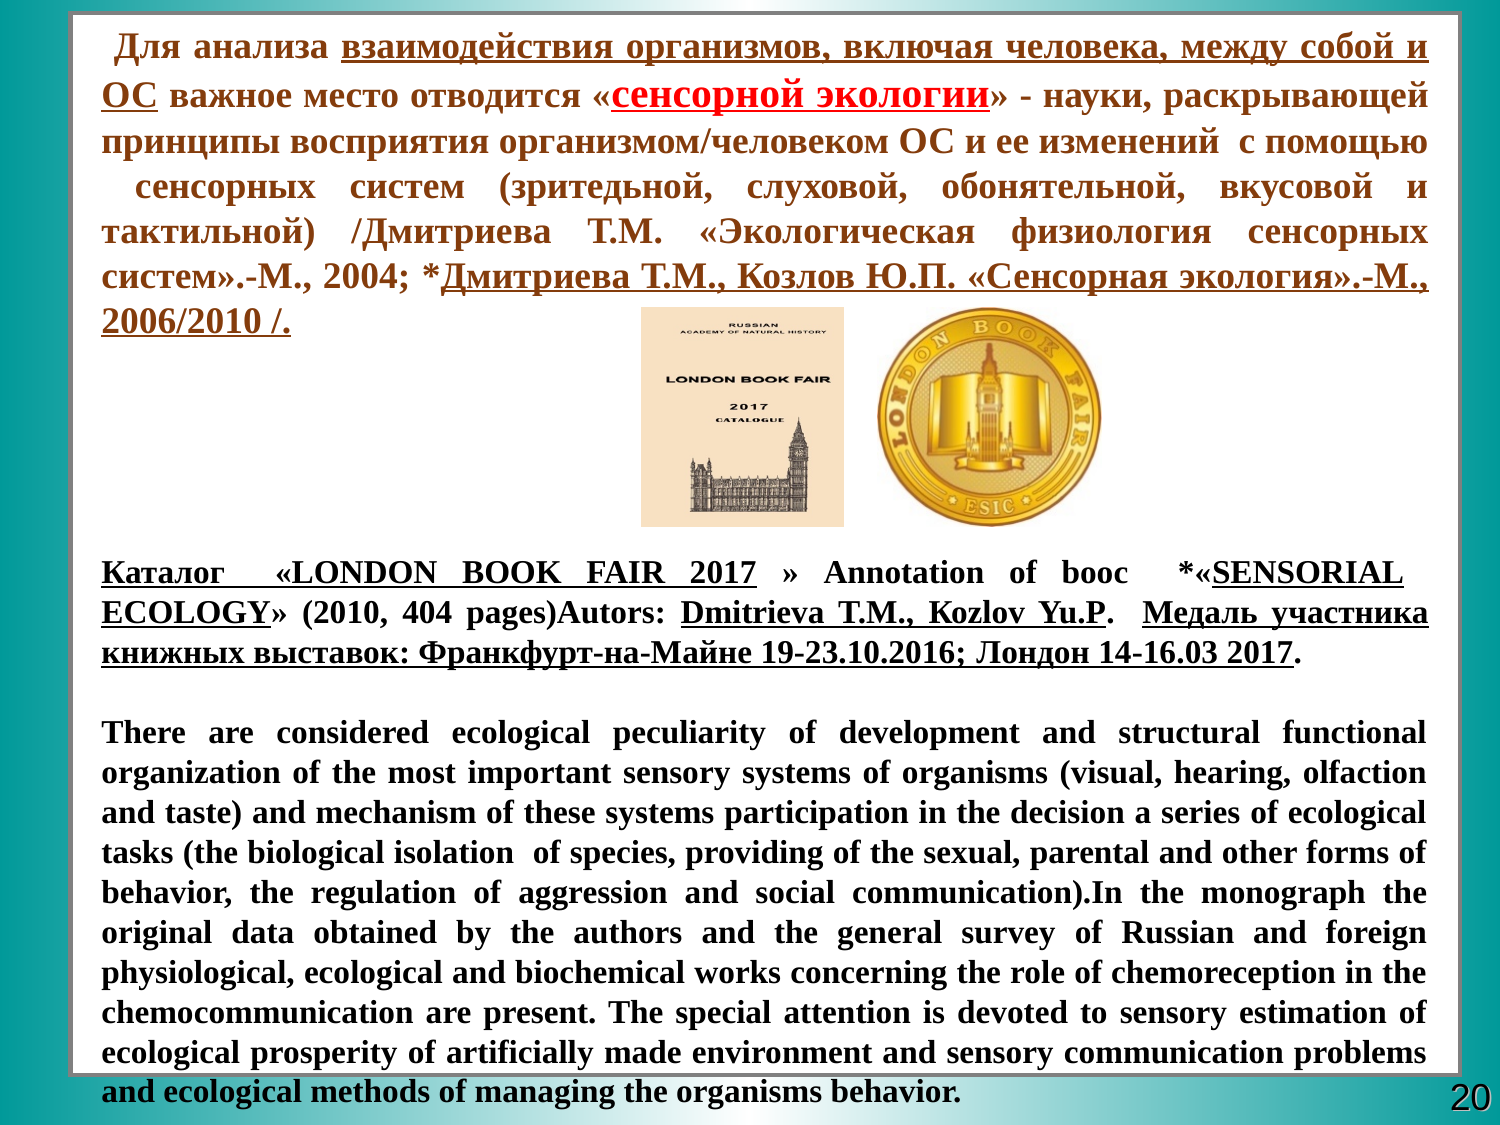

Для анализа взаимодействия организмов, включая человека, между собой и ОС важное место отводится «сенсорной экологии» - науки, раскрывающей принципы восприятия организмом/человеком ОС и ее изменений с помощью сенсорных систем (зритедьной, слуховой, обонятельной, вкусовой и тактильной) /Дмитриева Т.М. «Экологическая физиология сенсорных систем».-М., 2004; *Дмитриева Т.М., Козлов Ю.П. «Сенсорная экология».-М., 2006/2010 /.
Каталог «LONDON BOOK FAIR 2017 » Annotation of booc *«SENSORIAL
ECOLOGY» (2010, 404 pages)Autors: Dmitrieva T.M., Коzlov Yu.P. Медаль участника книжных выставок: Франкфурт-на-Майне 19-23.10.2016; Лондон 14-16.03 2017.
There are considered ecological peculiarity of development and structural functional organization of the most important sensory systems of organisms (visual, hearing, olfaction and taste) and mechanism of these systems participation in the decision a series of ecological tasks (the biological isolation of species, providing of the sexual, parental and other forms of behavior, the regulation of aggression and social communication).In the monograph the original data obtained by the authors and the general survey of Russian and foreign physiological, ecological and biochemical works concerning the role of chemoreception in the chemocommunication are present. The special attention is devoted to sensory estimation of ecological prosperity of artificially made environment and sensory communication problems and ecological methods of managing the organisms behavior.
#